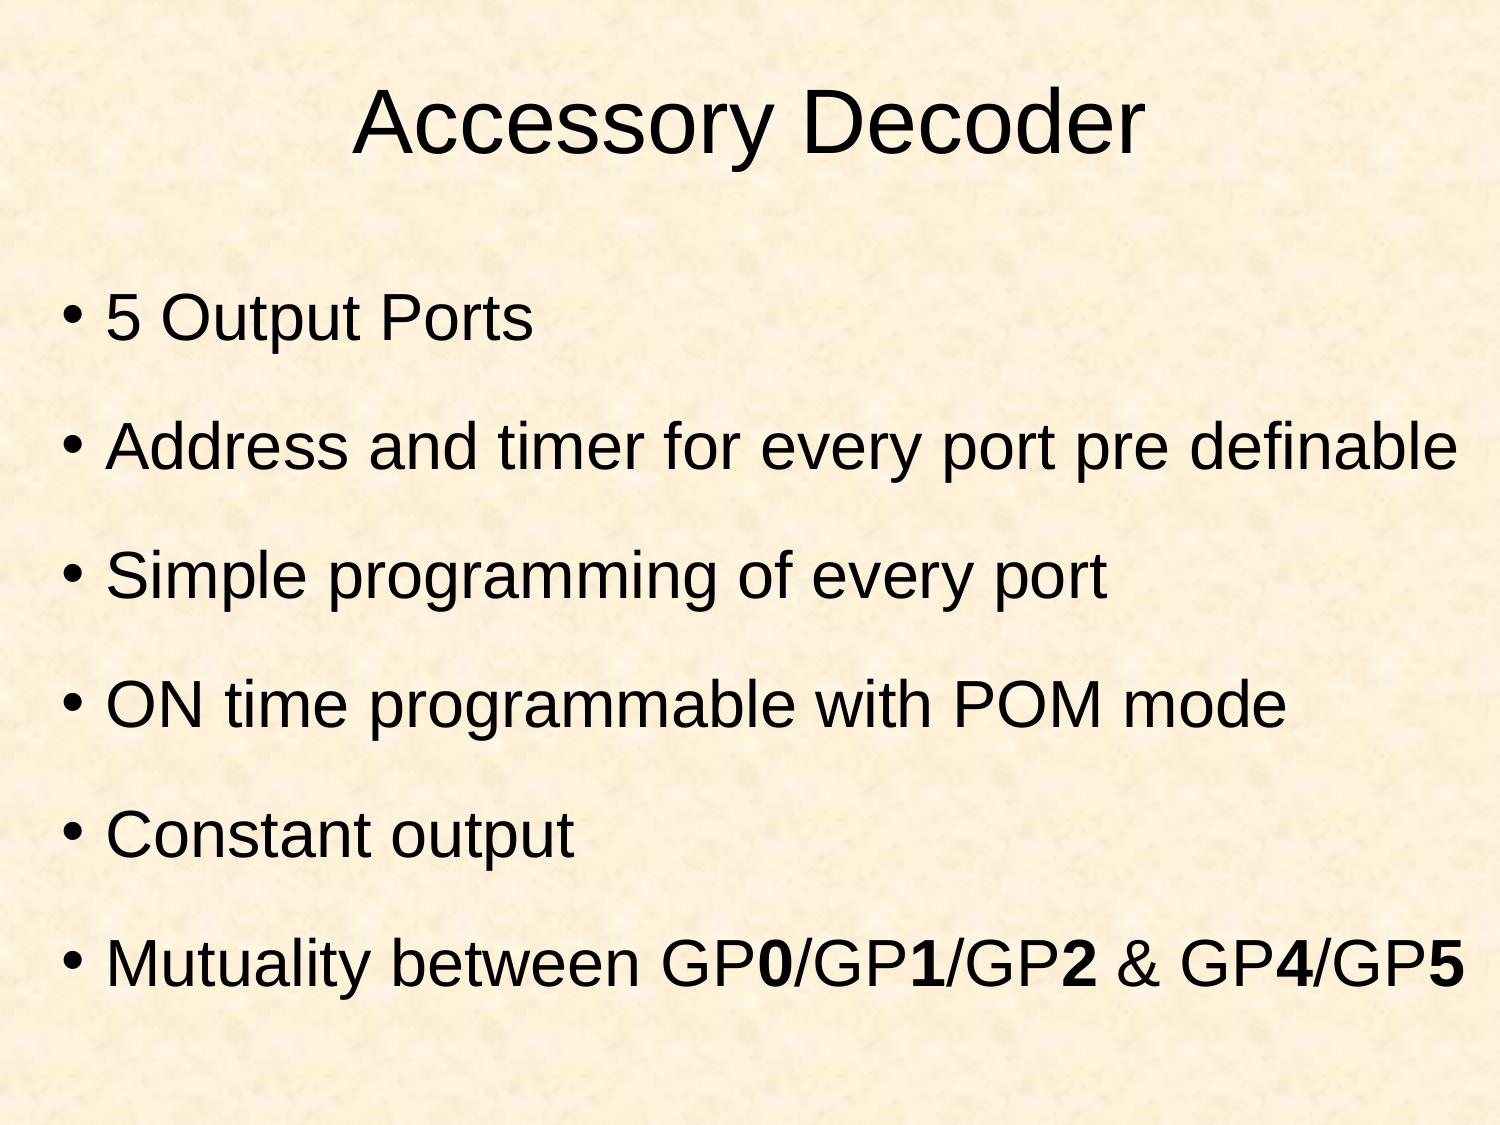

# Accessory Decoder
5 Output Ports
Address and timer for every port pre definable
Simple programming of every port
ON time programmable with POM mode
Constant output
Mutuality between GP0/GP1/GP2 & GP4/GP5